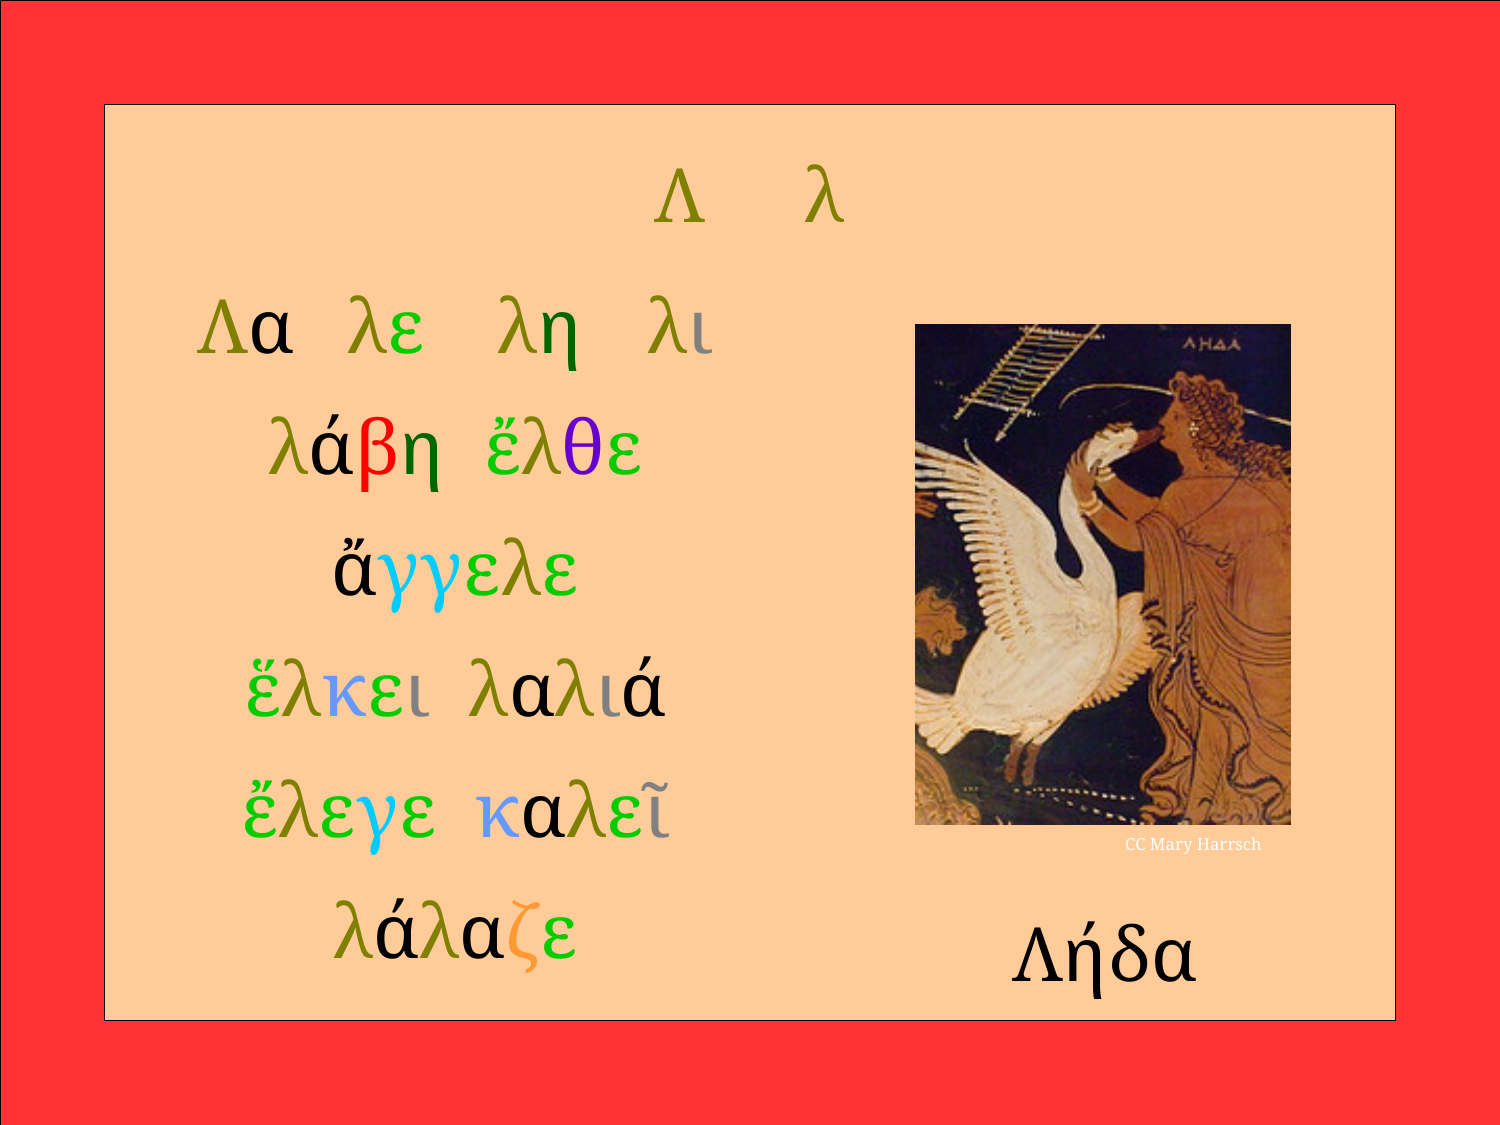

# Λ	λ
Λα	λε	λη	λι
λάβη ἔλθε
ἄγγελε
ἕλκει λαλιά
ἔλεγε καλεῖ
λάλαζε
Λήδα
CC Mary Harrsch